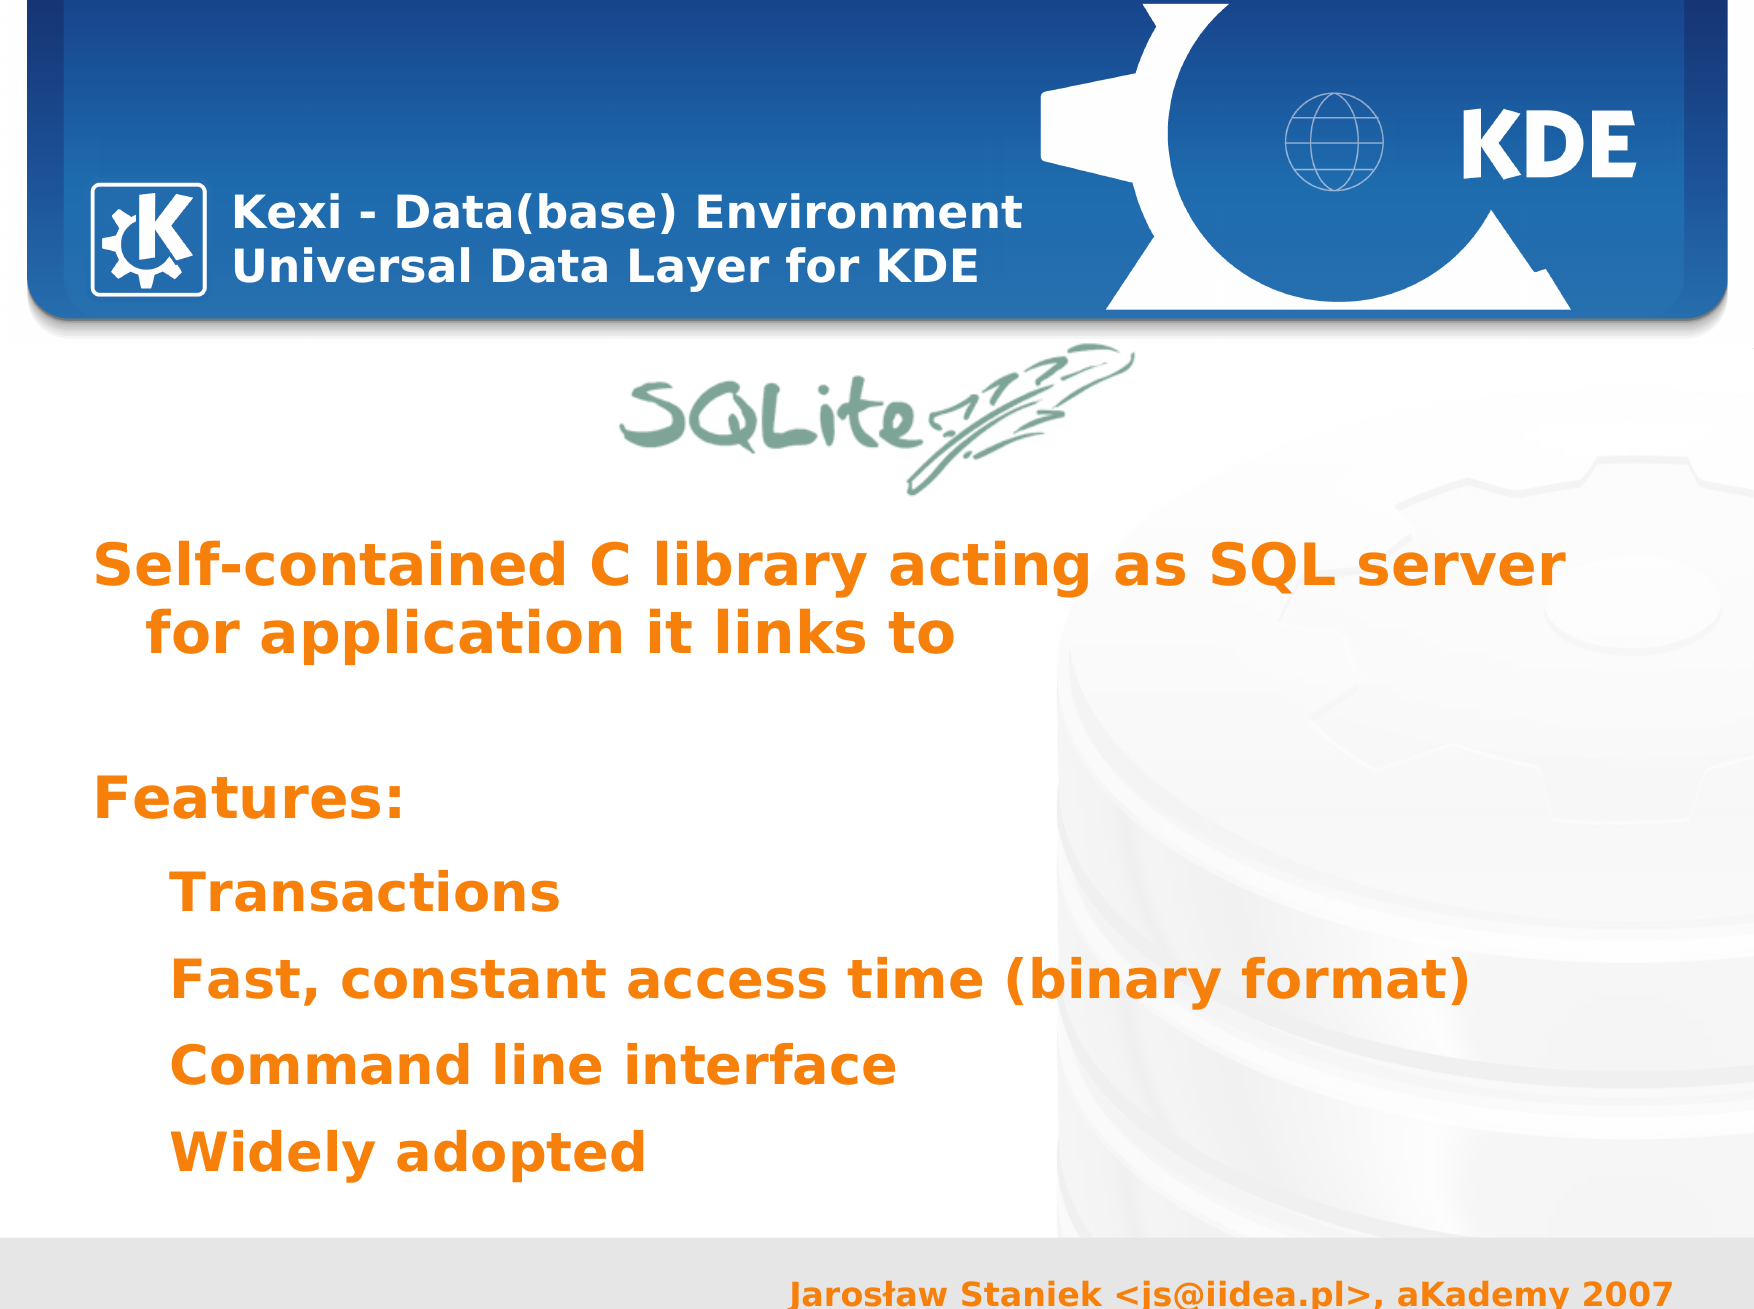

# Self-contained C library acting as SQL server for application it links to
Features:
Transactions
Fast, constant access time (binary format)
Command line interface
Widely adopted